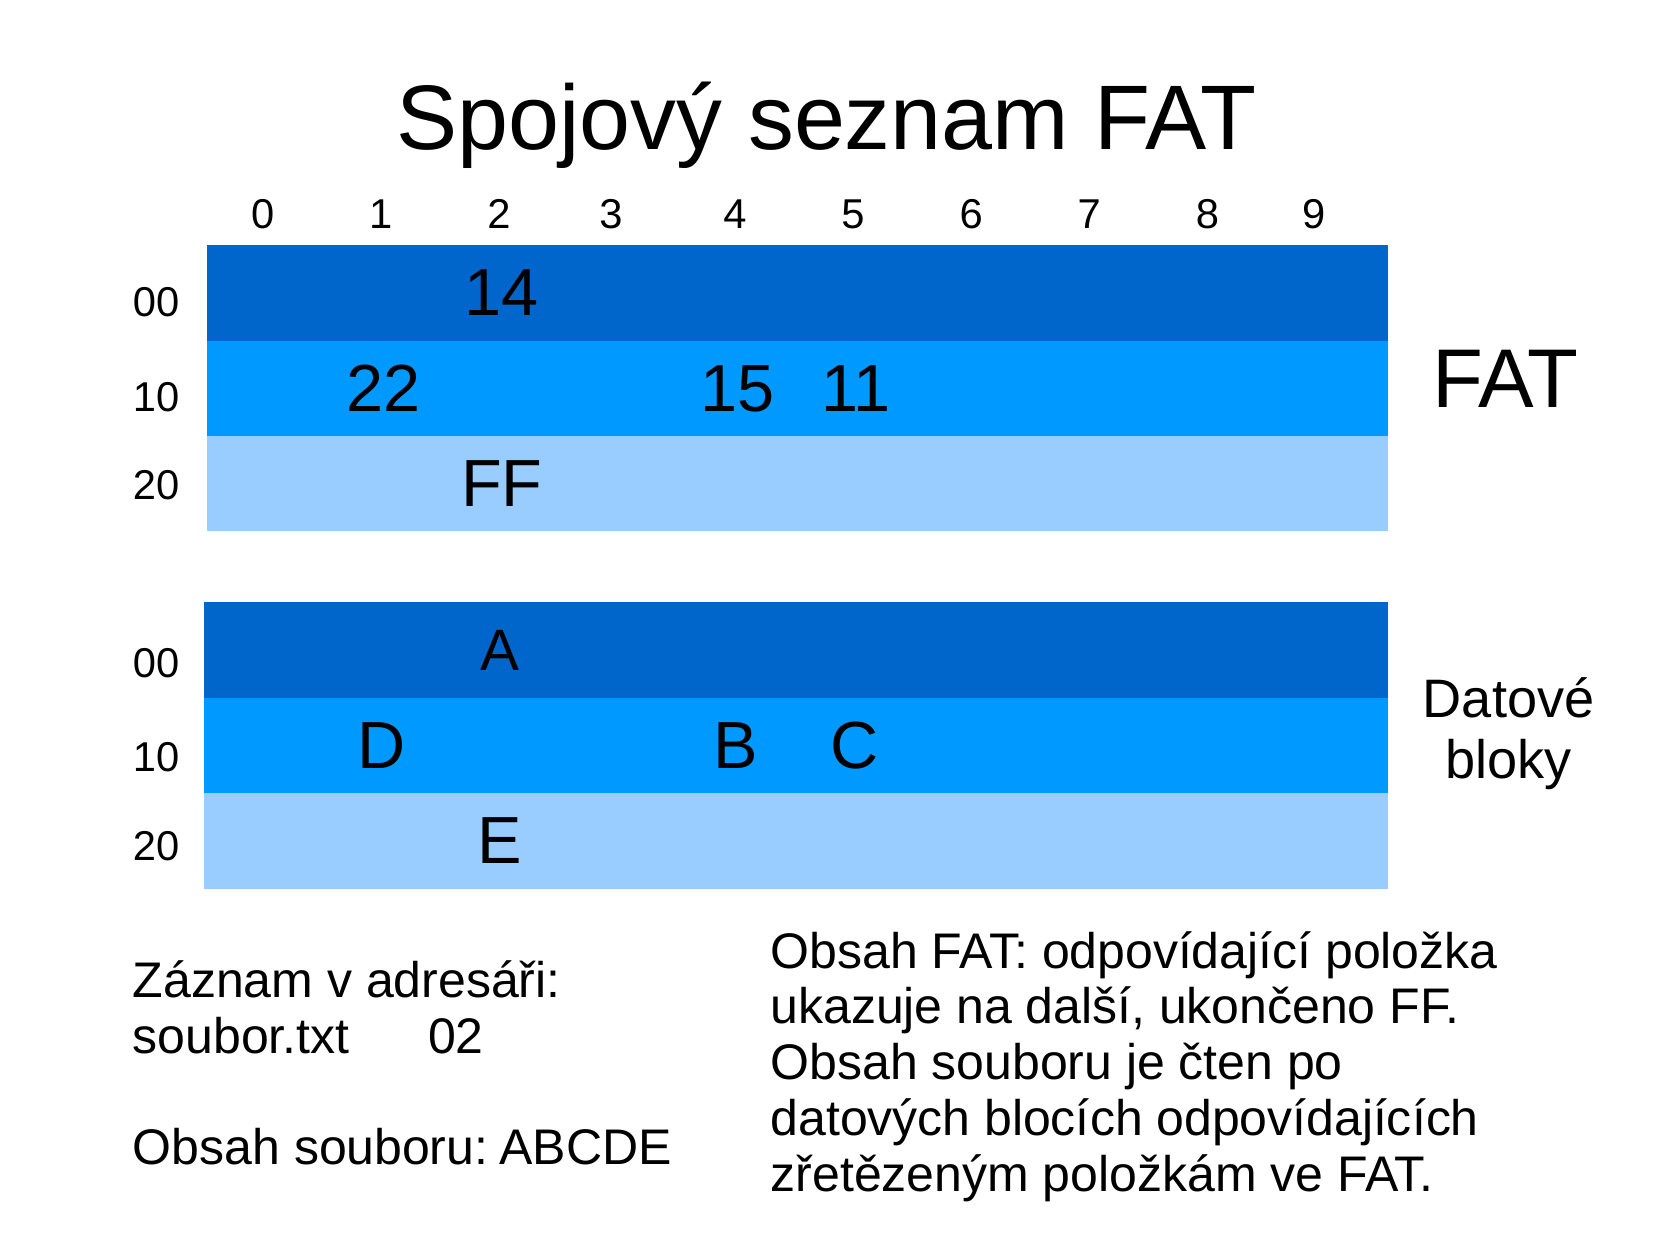

# Spojový seznam FAT
0
1
2
3
4
5
6
7
8
9
| | | 14 | | | | | | | |
| --- | --- | --- | --- | --- | --- | --- | --- | --- | --- |
| | 22 | | | 15 | 11 | | | | |
| | | FF | | | | | | | |
00
FAT
10
20
| | | A | | | | | | | |
| --- | --- | --- | --- | --- | --- | --- | --- | --- | --- |
| | D | | | B | C | | | | |
| | | E | | | | | | | |
00
Datové bloky
10
20
Obsah FAT: odpovídající položka ukazuje na další, ukončeno FF.
Obsah souboru je čten po datových blocích odpovídajících zřetězeným položkám ve FAT.
Záznam v adresáři:
soubor.txt		02
Obsah souboru: ABCDE